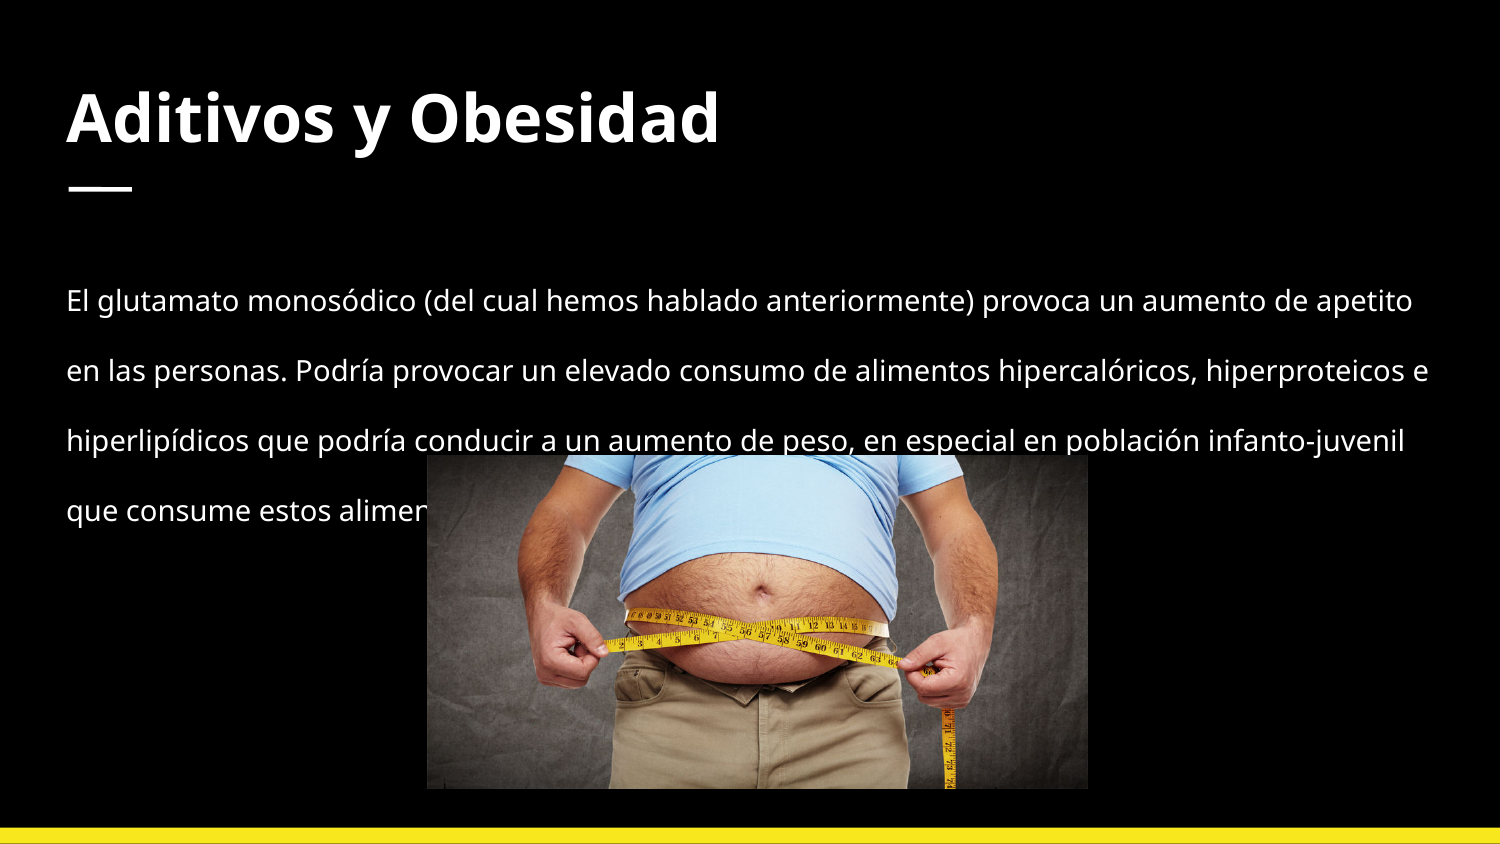

# Aditivos y Obesidad
El glutamato monosódico (del cual hemos hablado anteriormente) provoca un aumento de apetito en las personas. Podría provocar un elevado consumo de alimentos hipercalóricos, hiperproteicos e hiperlipídicos que podría conducir a un aumento de peso, en especial en población infanto-juvenil que consume estos alimentos con mayor frecuencia.